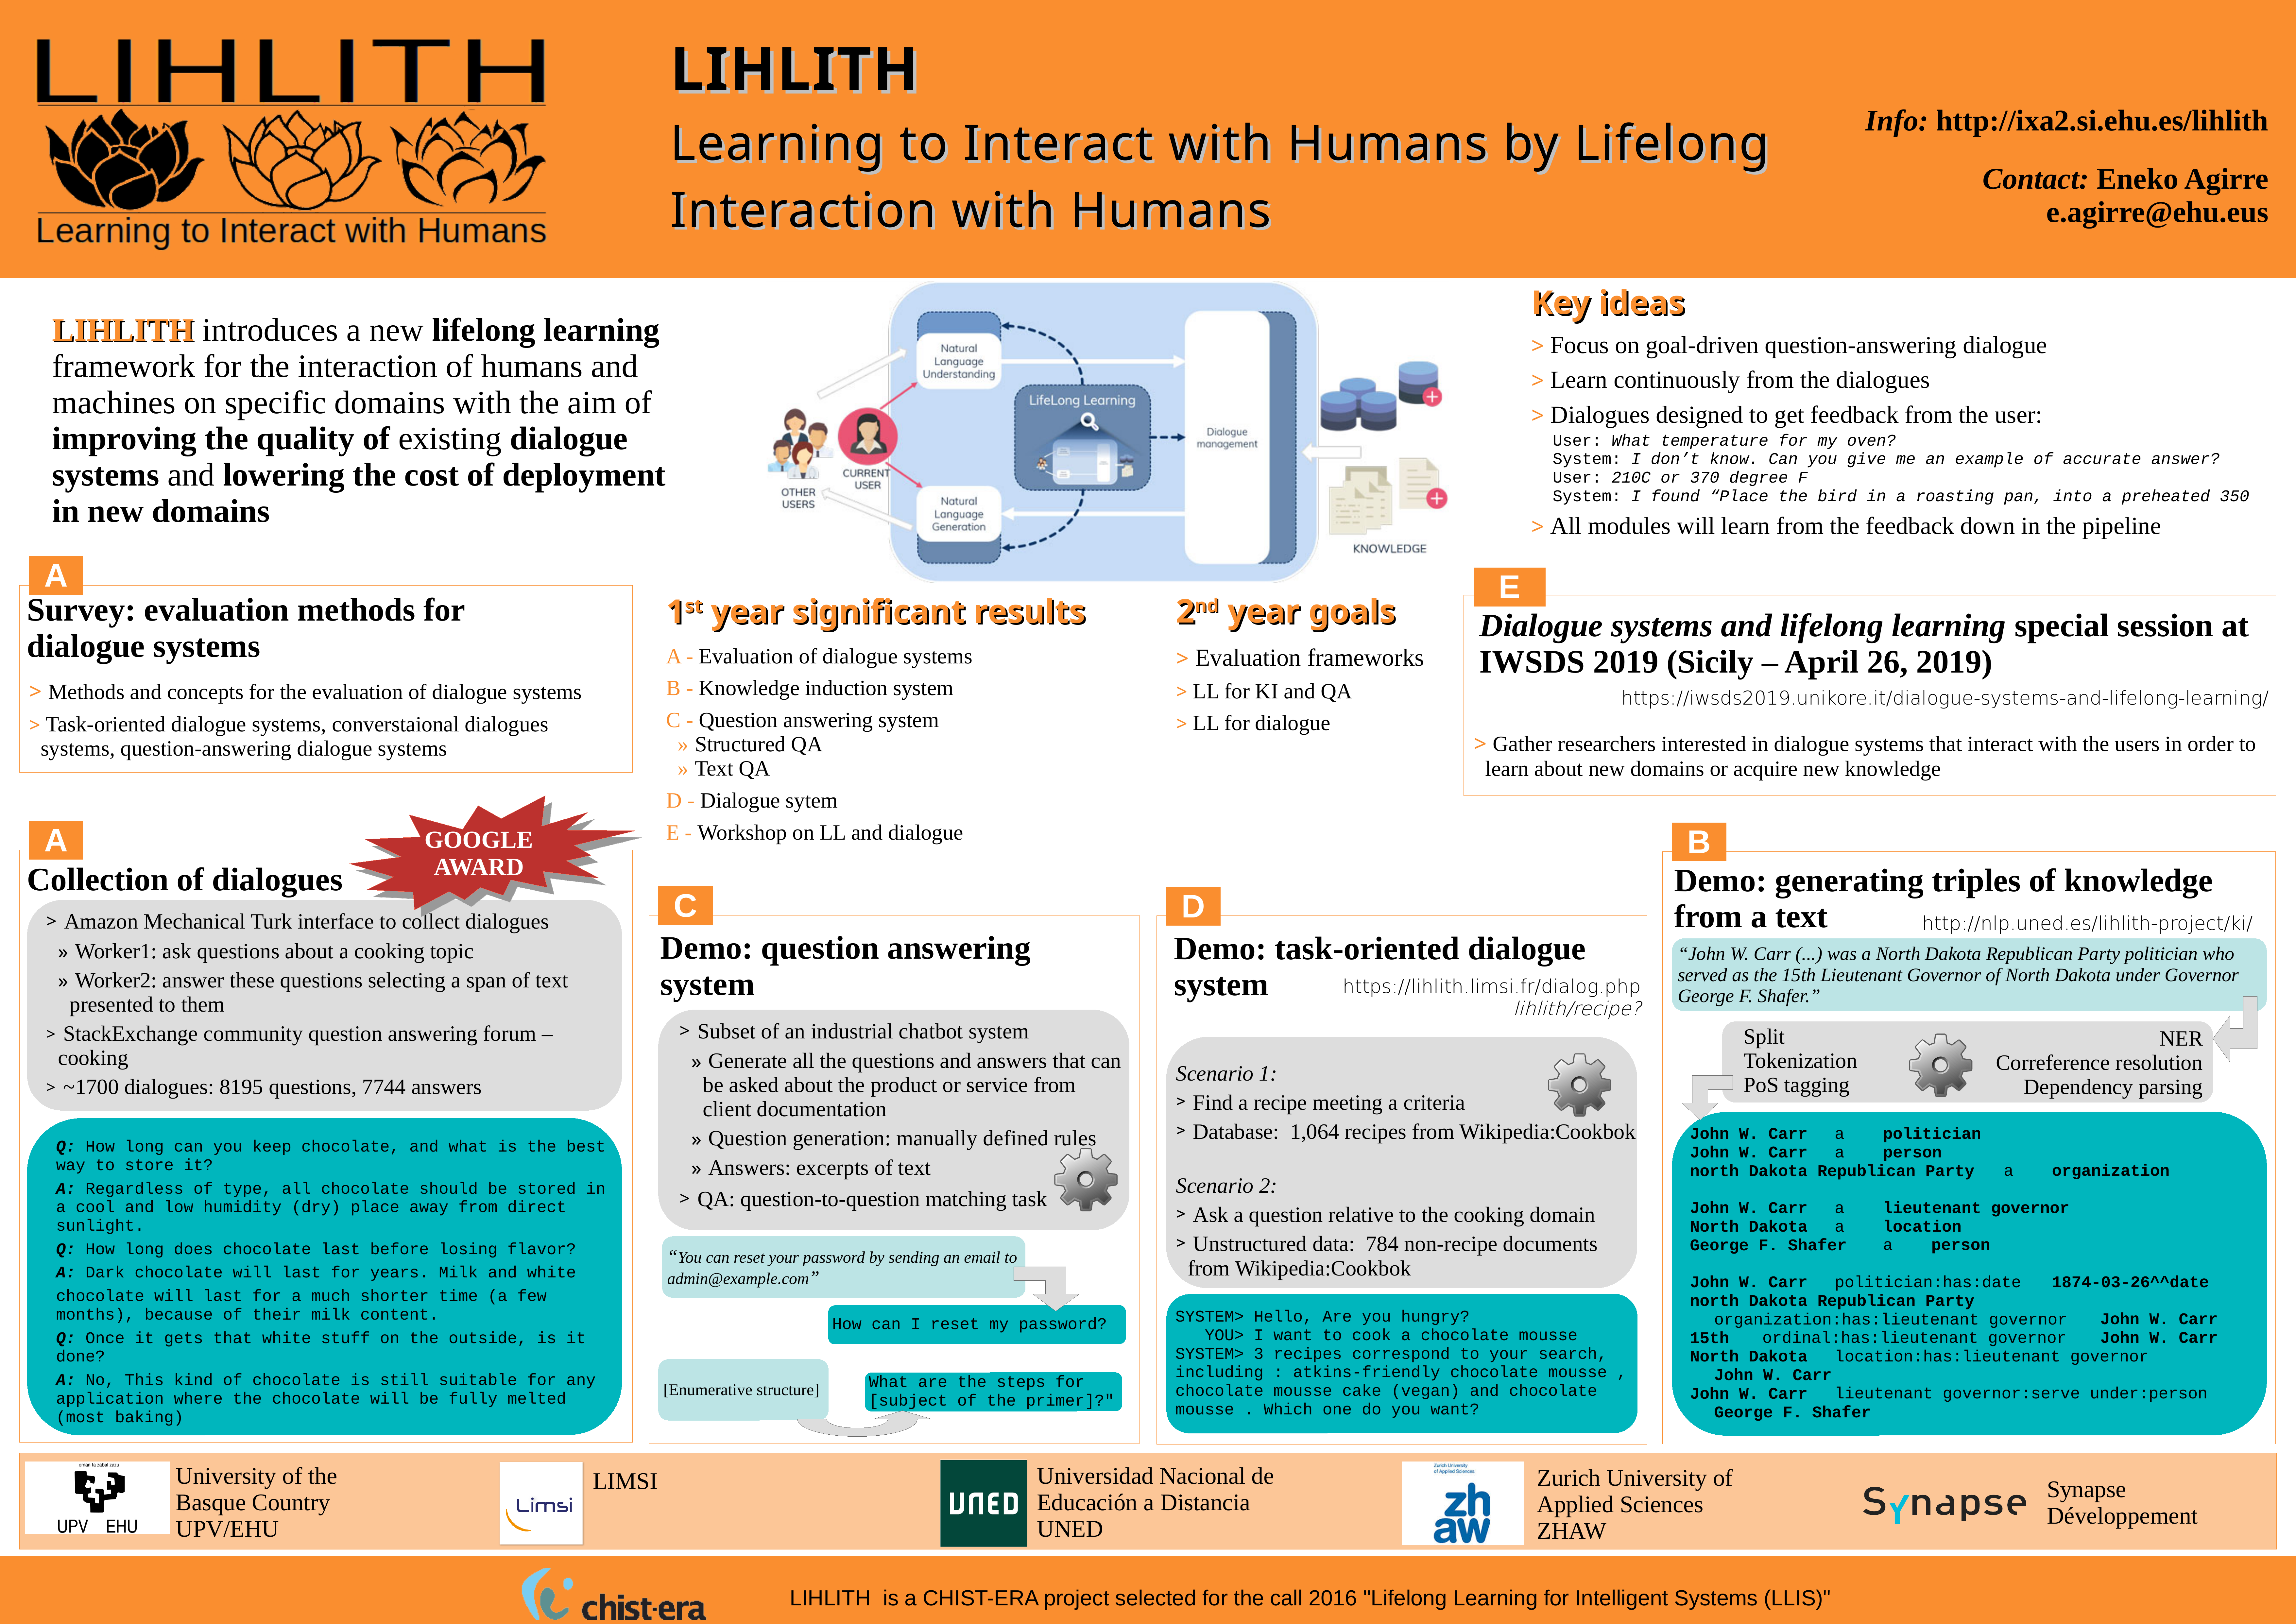

LIHLITH
Learning to Interact with Humans by Lifelong Interaction with Humans
 Info: http://ixa2.si.ehu.es/lihlith
Contact: Eneko Agirre e.agirre@ehu.eus
Key ideas
 Focus on goal-driven question-answering dialogue
 Learn continuously from the dialogues
 Dialogues designed to get feedback from the user:
 User: What temperature for my oven?
 System: I don’t know. Can you give me an example of accurate answer?
 User: 210C or 370 degree F
 System: I found “Place the bird in a roasting pan, into a preheated 350
 All modules will learn from the feedback down in the pipeline
LIHLITH introduces a new lifelong learning framework for the interaction of humans and machines on specific domains with the aim of
improving the quality of existing dialogue systems and lowering the cost of deployment in new domains
“Are you asking for a specific recipe?”
 “I don’t know. Can you give me an example of accurate answer?”
 “You’re telling me about basic scones. Is that ok?”
A
Survey: evaluation methods for
dialogue systems
 Methods and concepts for the evaluation of dialogue systems
 Task-oriented dialogue systems, converstaional dialogues systems, question-answering dialogue systems
E
2nd year goals
 Evaluation frameworks
 LL for KI and QA
 LL for dialogue
1st year significant results
 Evaluation of dialogue systems
 Knowledge induction system
 Question answering system
 Structured QA
 Text QA
 Dialogue sytem
 Workshop on LL and dialogue
Dialogue systems and lifelong learning special session at IWSDS 2019 (Sicily – April 26, 2019)
https://iwsds2019.unikore.it/dialogue-systems-and-lifelong-learning/
 Gather researchers interested in dialogue systems that interact with the users in order to learn about new domains or acquire new knowledge
GOOGLE AWARD
A
Collection of dialogues
 Amazon Mechanical Turk interface to collect dialogues
 Worker1: ask questions about a cooking topic
 Worker2: answer these questions selecting a span of text presented to them
 StackExchange community question answering forum – cooking
 ~1700 dialogues: 8195 questions, 7744 answers
Q: How long can you keep chocolate, and what is the best way to store it?
A: Regardless of type, all chocolate should be stored in a cool and low humidity (dry) place away from direct sunlight.
Q: How long does chocolate last before losing flavor?
A: Dark chocolate will last for years. Milk and white
chocolate will last for a much shorter time (a few months), because of their milk content.
Q: Once it gets that white stuff on the outside, is it done?
A: No, This kind of chocolate is still suitable for any application where the chocolate will be fully melted (most baking)
B
Demo: generating triples of knowledge from a text
http://nlp.uned.es/lihlith-project/ki/
“John W. Carr (...) was a North Dakota Republican Party politician who served as the 15th Lieutenant Governor of North Dakota under Governor George F. Shafer.”
Split
Tokenization
PoS tagging
NER
Correference resolution
Dependency parsing
John W. Carr		a		politician
John W. Carr		a		person
north Dakota Republican Party		a		organization
John W. Carr		a		lieutenant governor
North Dakota		a		location
George F. Shafer		a		person
John W. Carr		politician:has:date		1874-03-26^^date
north Dakota Republican Party
	organization:has:lieutenant governor		John W. Carr
15th		ordinal:has:lieutenant governor		John W. Carr
North Dakota		location:has:lieutenant governor
	John W. Carr
John W. Carr		lieutenant governor:serve under:person			George F. Shafer
C
Demo: question answering system
 Subset of an industrial chatbot system
 Generate all the questions and answers that can be asked about the product or service from client documentation
 Question generation: manually defined rules
 Answers: excerpts of text
 QA: question-to-question matching task
“You can reset your password by sending an email to admin@example.com”
How can I reset my password?
[Enumerative structure]
What are the steps for [subject of the primer]?"
D
Demo: task-oriented dialogue system
https://lihlith.limsi.fr/dialog.php
lihlith/recipe?
Scenario 1:
 Find a recipe meeting a criteria
 Database: 1,064 recipes from Wikipedia:Cookbok
Scenario 2:
 Ask a question relative to the cooking domain
 Unstructured data: 784 non-recipe documents from Wikipedia:Cookbok
SYSTEM> Hello, Are you hungry?
 YOU> I want to cook a chocolate mousse
SYSTEM> 3 recipes correspond to your search, including : atkins-friendly chocolate mousse , chocolate mousse cake (vegan) and chocolate mousse . Which one do you want?
University of the
Basque Country
UPV/EHU
Universidad Nacional de
Educación a Distancia
UNED
Zurich University of
Applied Sciences
ZHAW
LIMSI
Synapse Développement
LIHLITH is a CHIST-ERA project selected for the call 2016 "Lifelong Learning for Intelligent Systems (LLIS)"